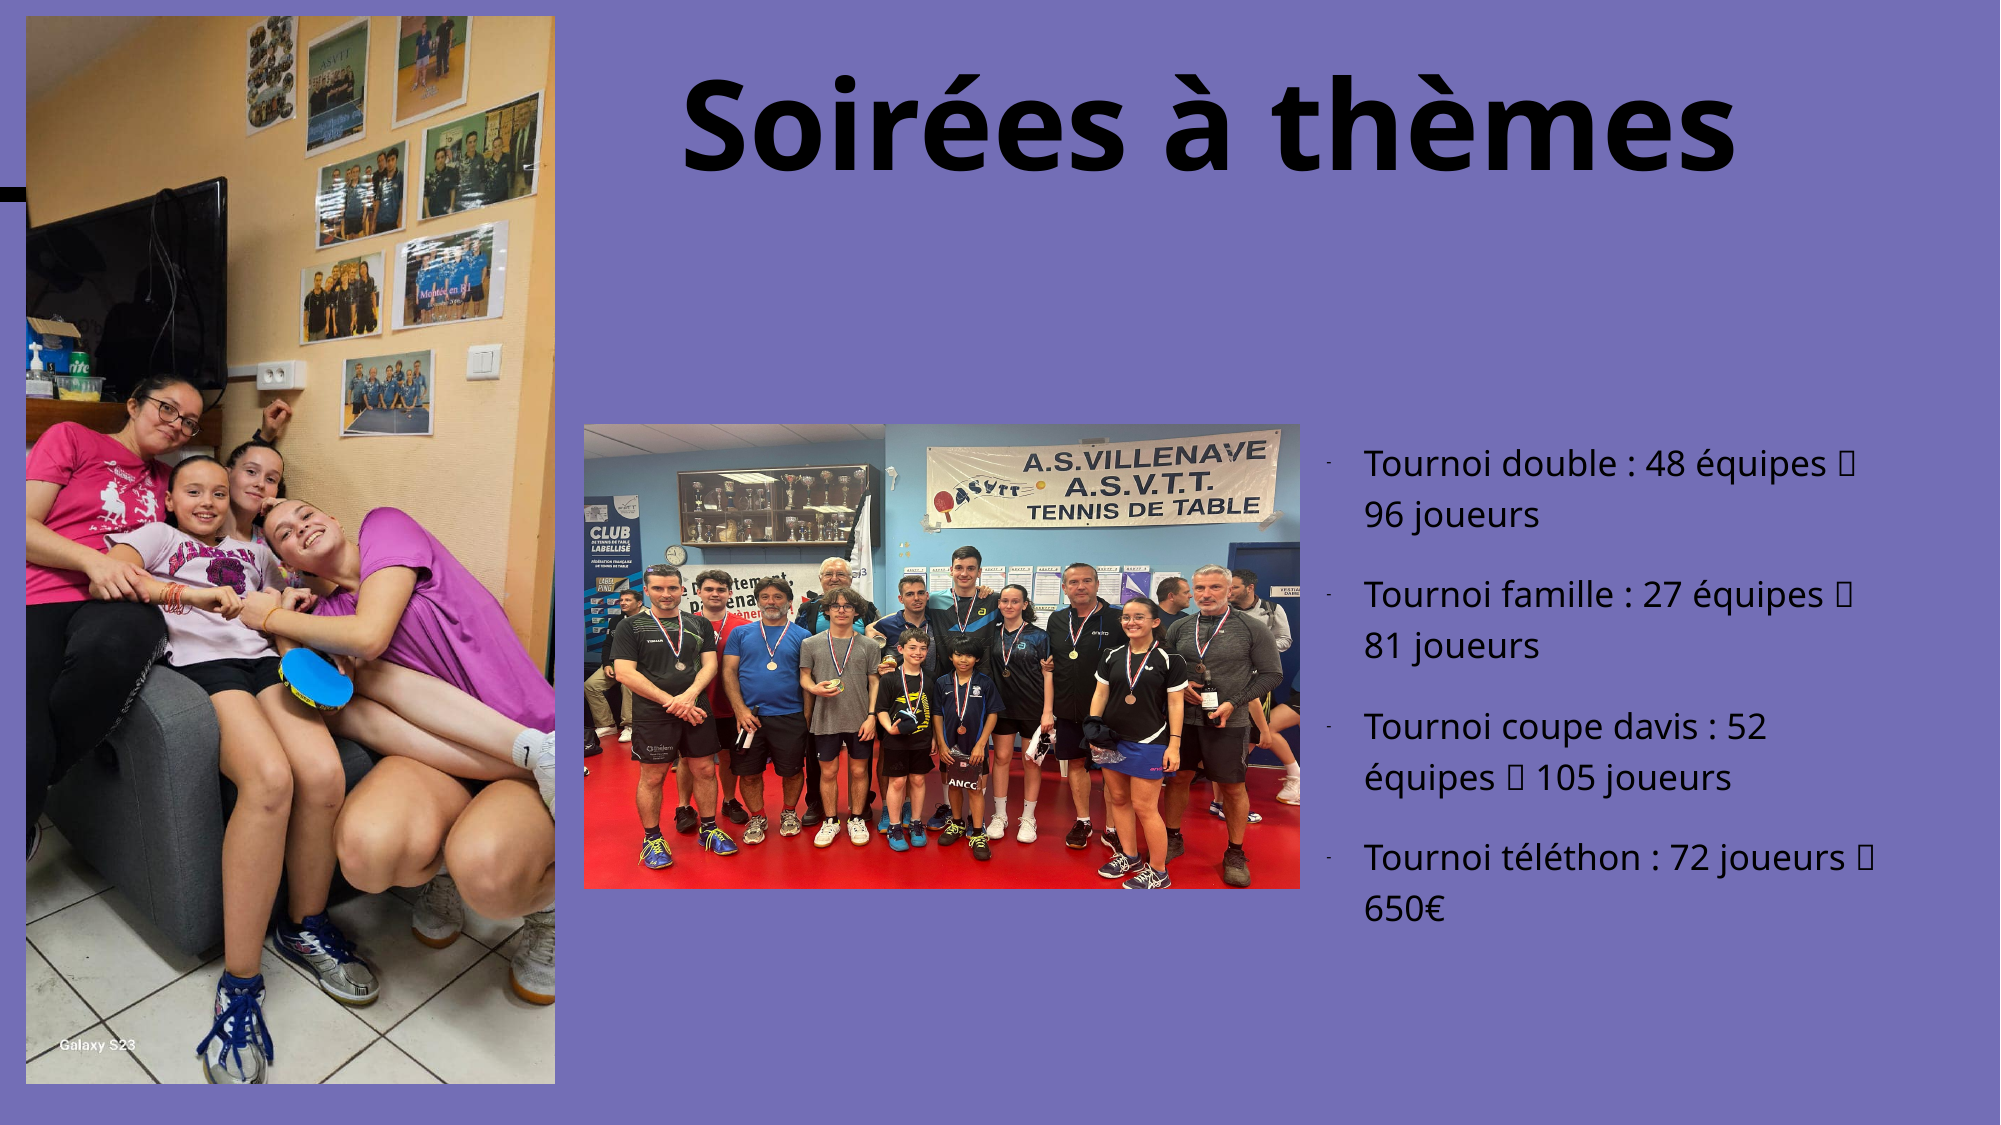

# Soirées à thèmes
Tournoi double : 48 équipes  96 joueurs
Tournoi famille : 27 équipes  81 joueurs
Tournoi coupe davis : 52 équipes  105 joueurs
Tournoi téléthon : 72 joueurs  650€